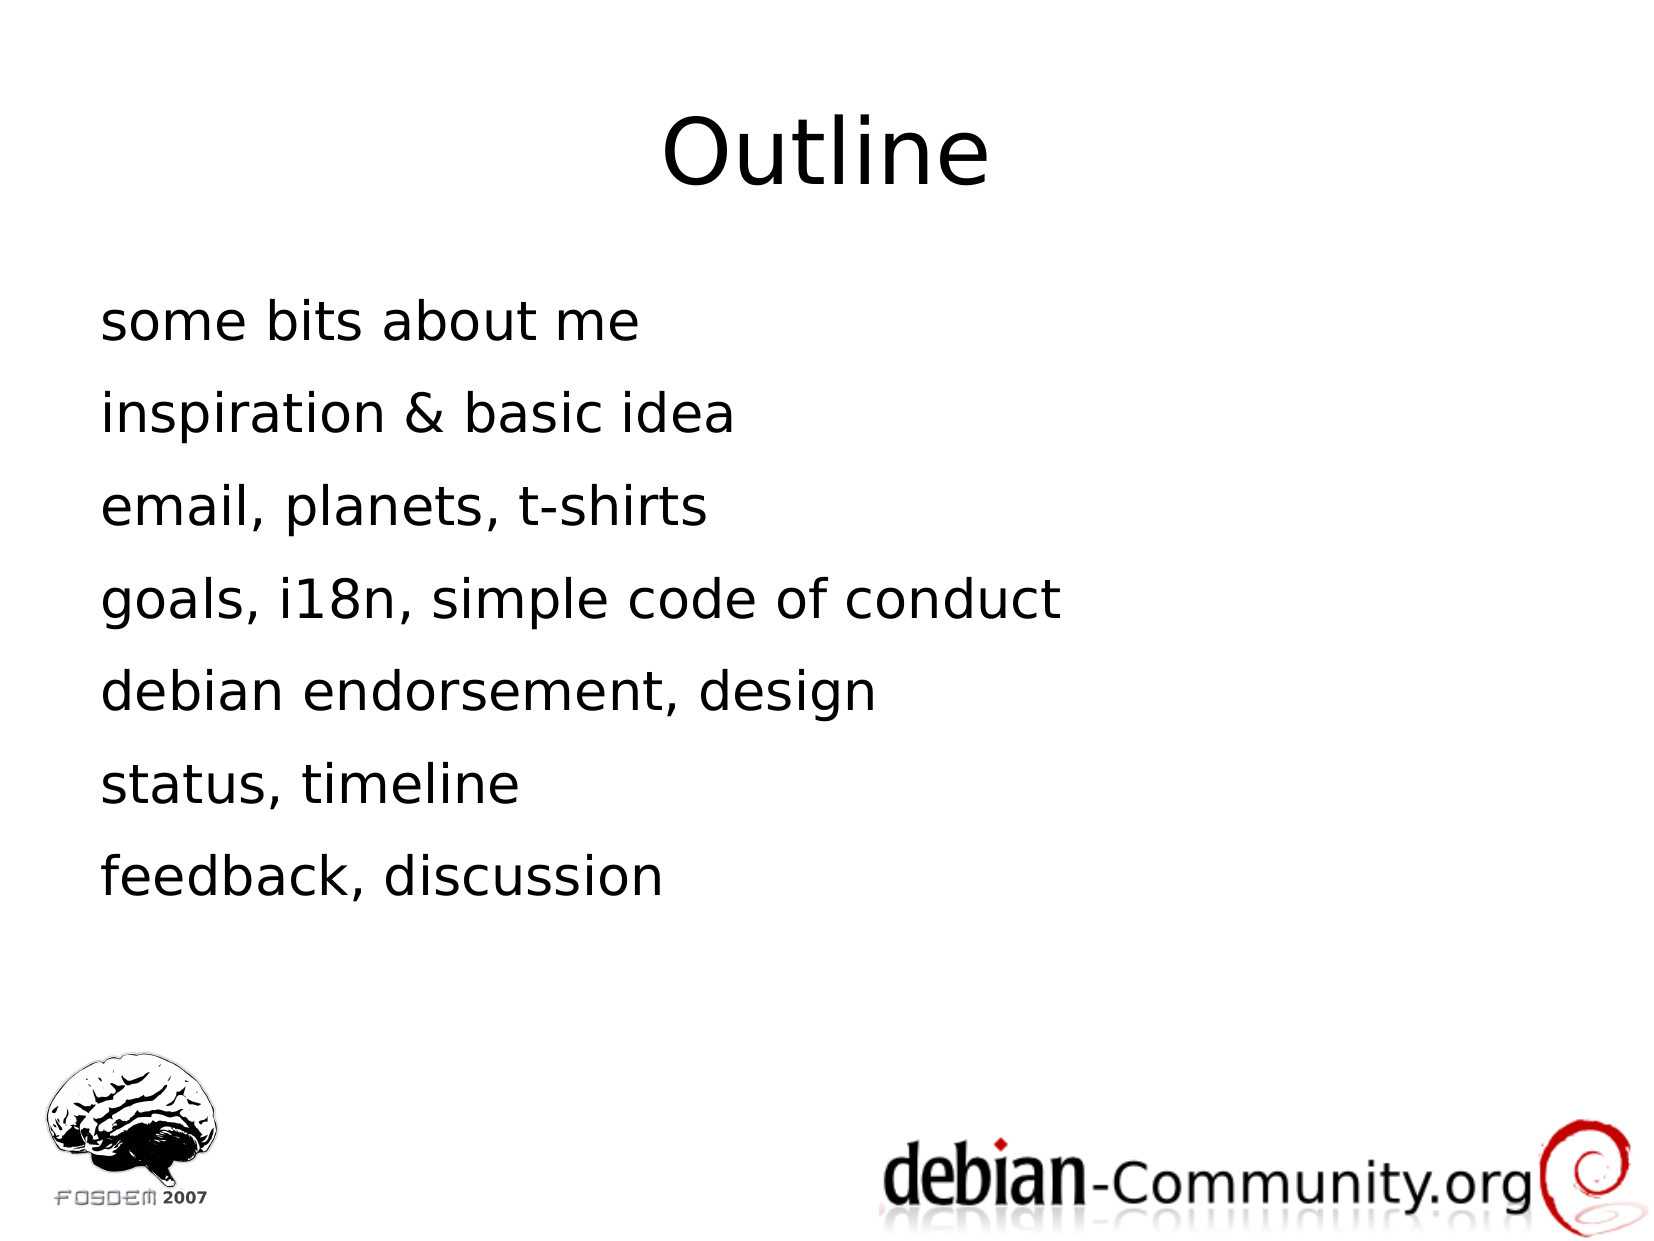

# Outline
some bits about me
inspiration & basic idea
email, planets, t-shirts
goals, i18n, simple code of conduct
debian endorsement, design
status, timeline
feedback, discussion